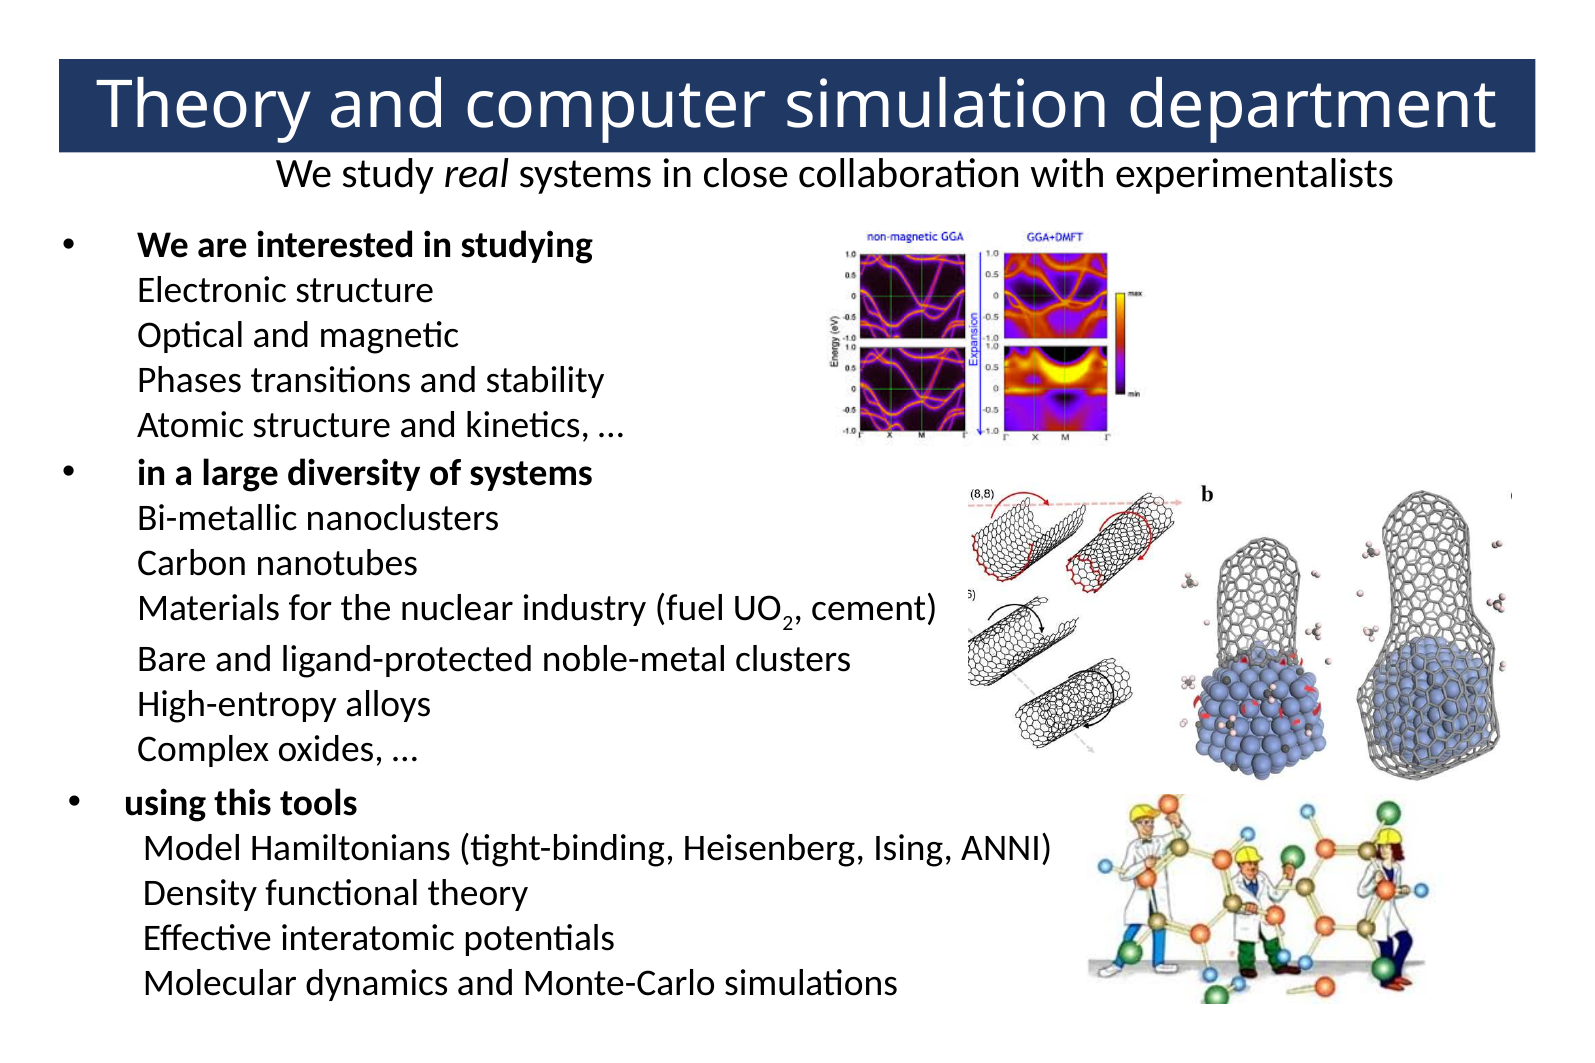

# Theory and computer simulation department
We study real systems in close collaboration with experimentalists
We are interested in studying
Electronic structure
Optical and magnetic
Phases transitions and stability
Atomic structure and kinetics, …
in a large diversity of systems
Bi-metallic nanoclusters
Carbon nanotubes
Materials for the nuclear industry (fuel UO2, cement)
Bare and ligand-protected noble-metal clusters
High-entropy alloys
Complex oxides, …
using this tools
Model Hamiltonians (tight-binding, Heisenberg, Ising, ANNI)
Density functional theory
Effective interatomic potentials
Molecular dynamics and Monte-Carlo simulations